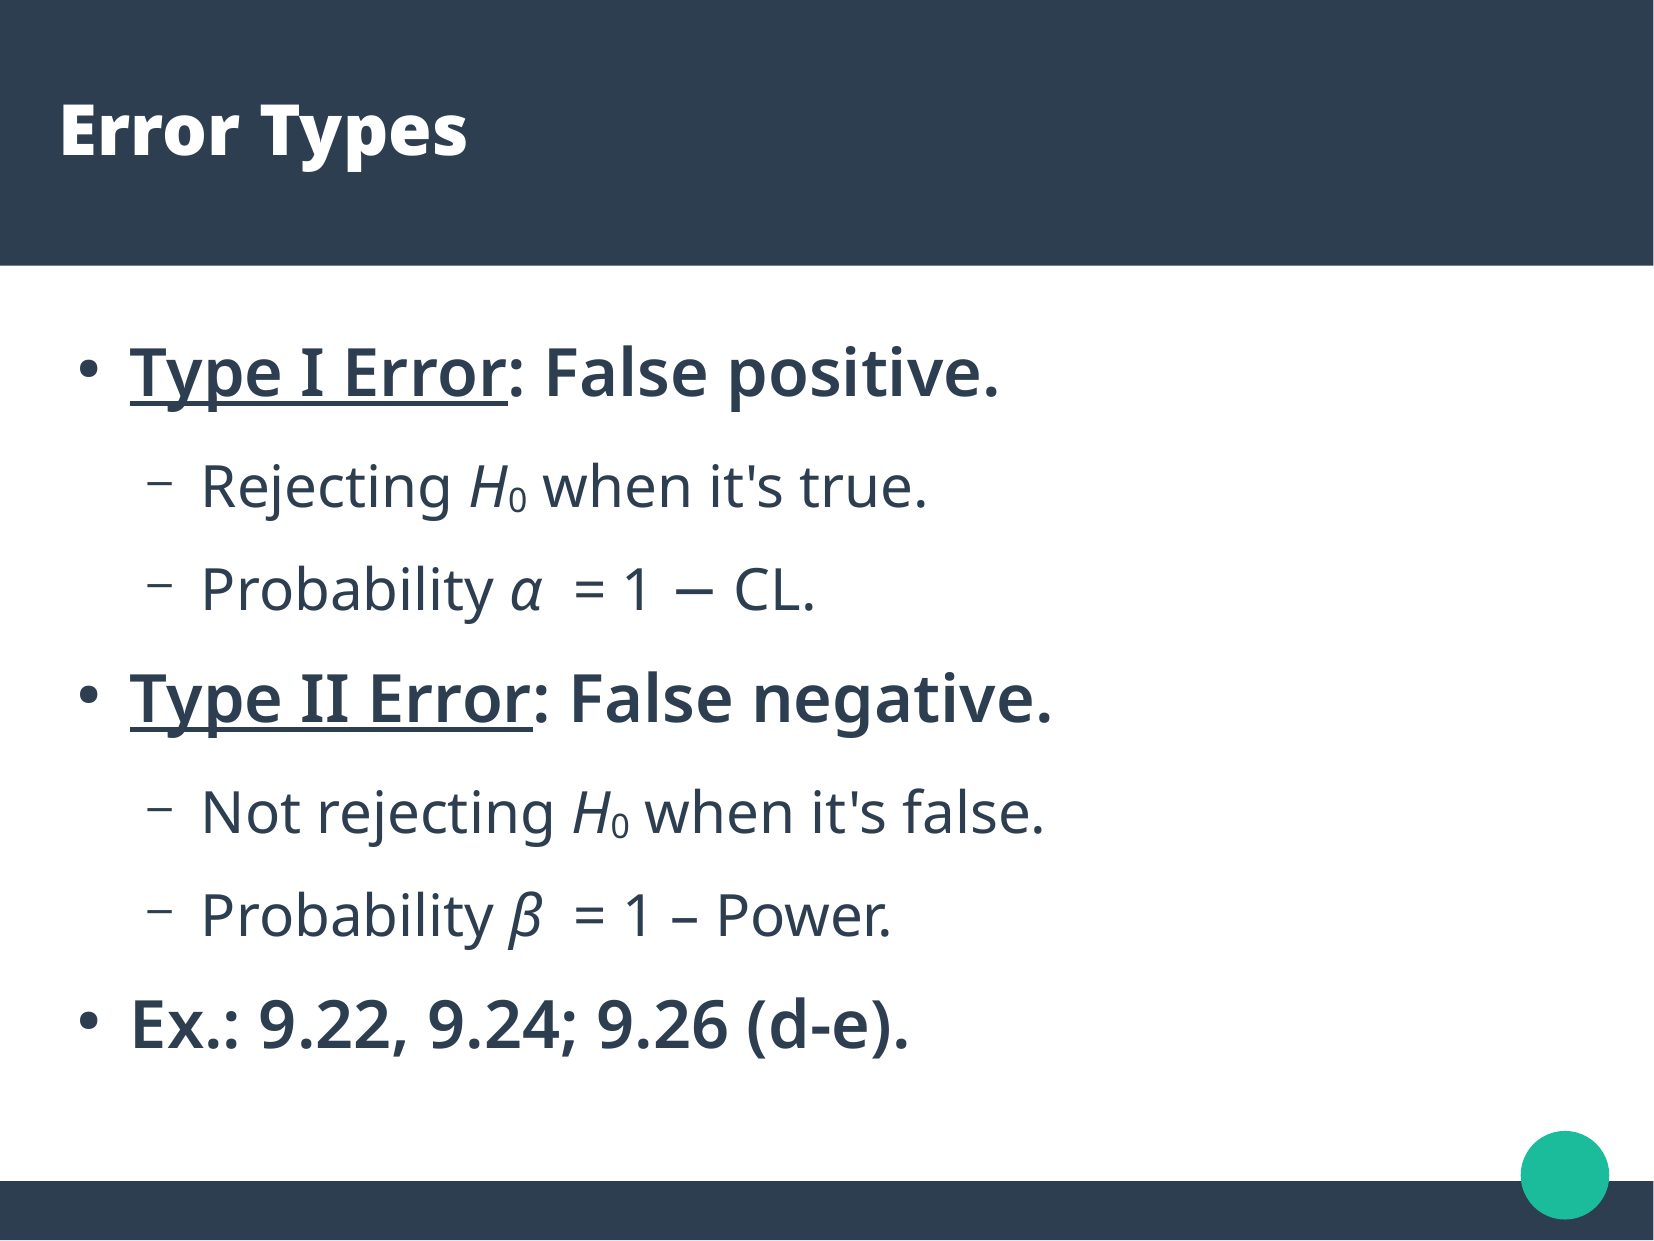

# Error Types
Type I Error: False positive.
Rejecting H0 when it's true.
Probability α = 1 − CL.
Type II Error: False negative.
Not rejecting H0 when it's false.
Probability β = 1 – Power.
Ex.: 9.22, 9.24; 9.26 (d-e).